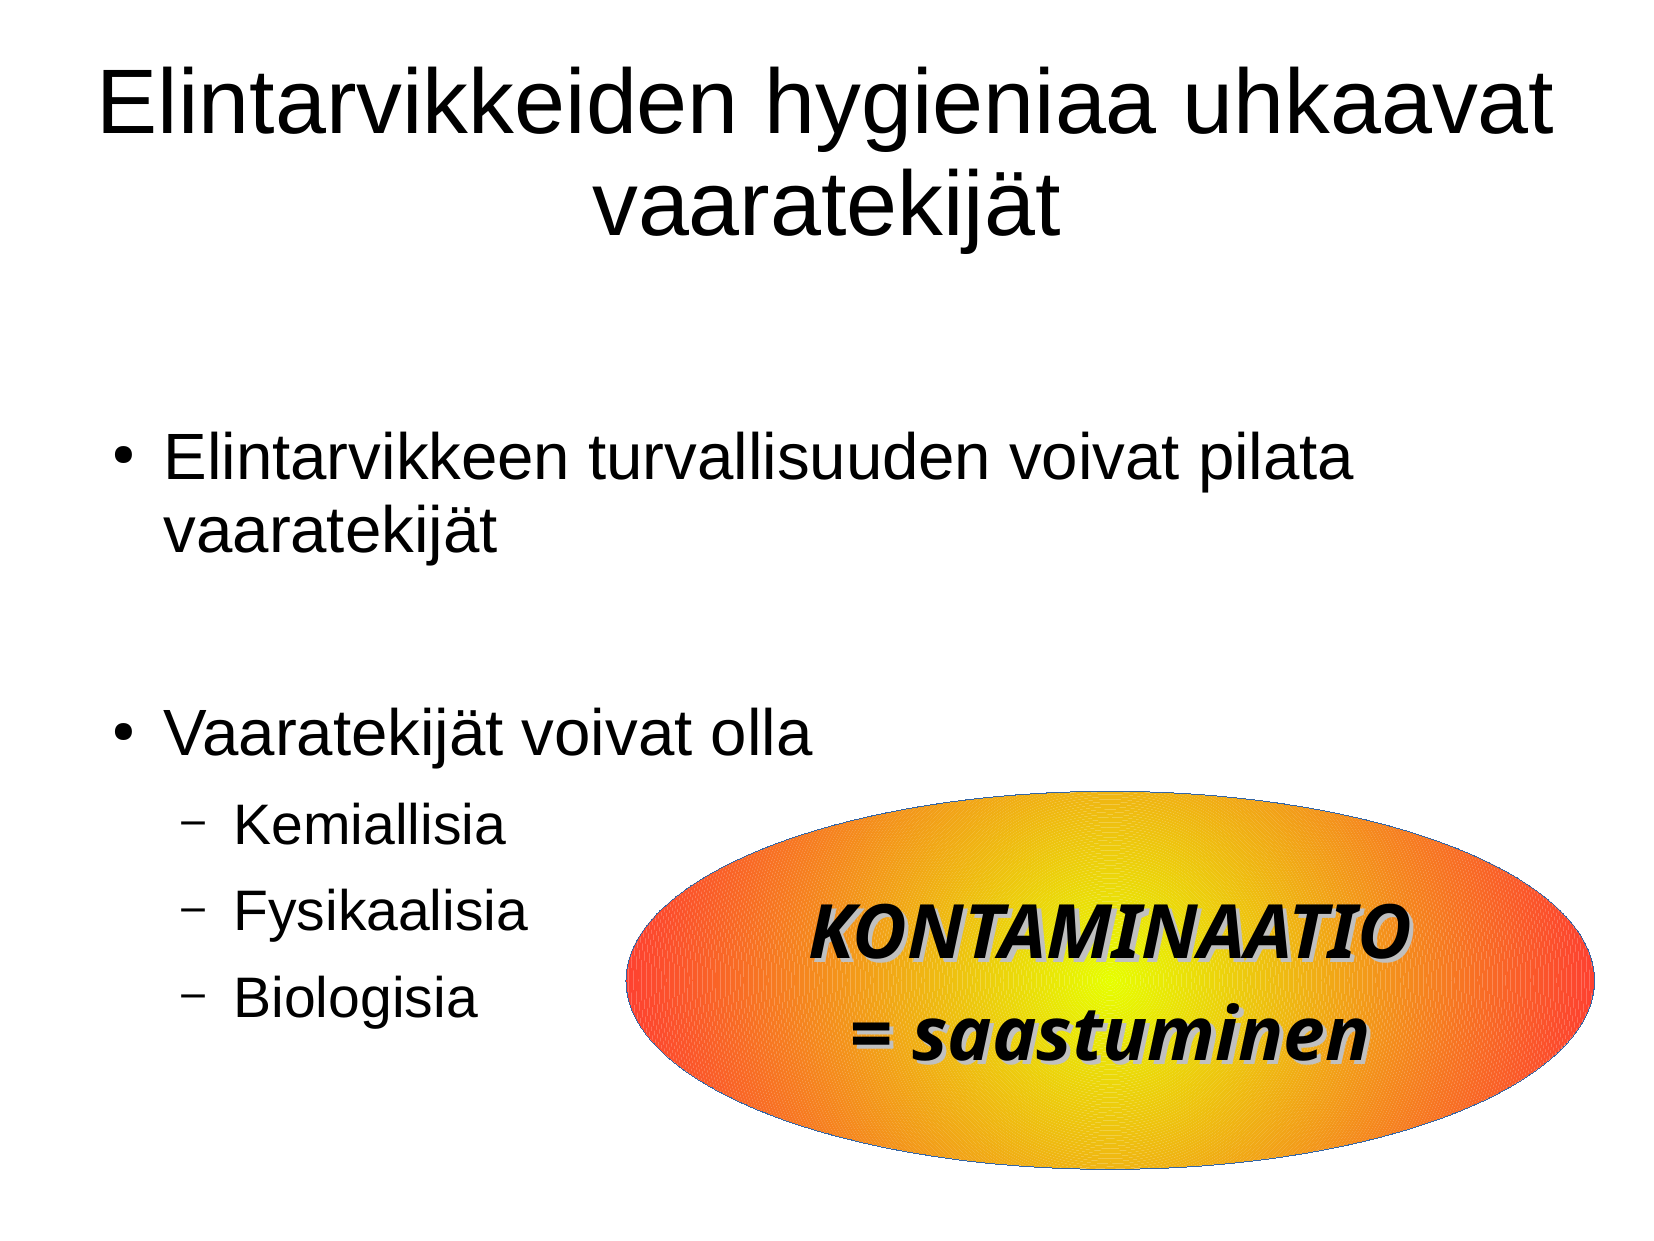

# Elintarvikkeiden hygieniaa uhkaavat vaaratekijät
Elintarvikkeen turvallisuuden voivat pilata vaaratekijät
Vaaratekijät voivat olla
Kemiallisia
Fysikaalisia
Biologisia
KONTAMINAATIO
= saastuminen